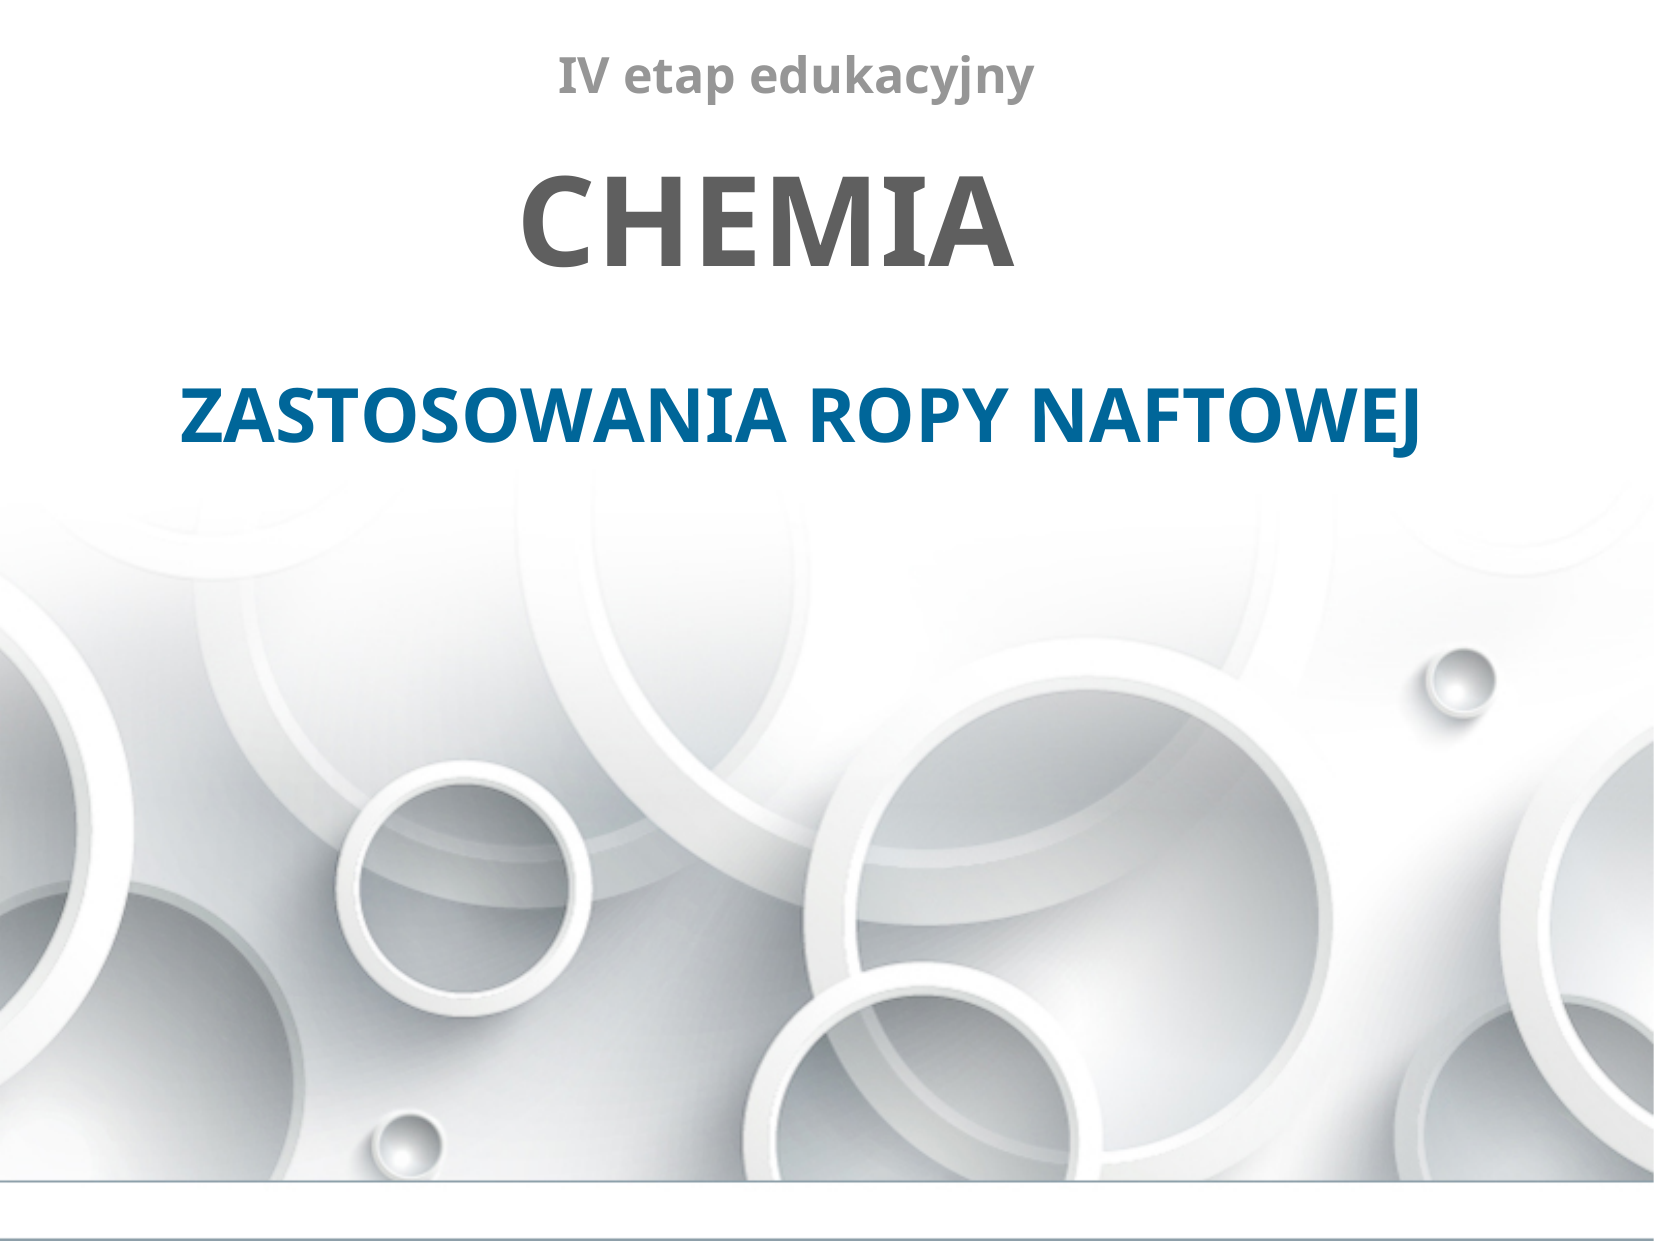

IV etap edukacyjny
CHEMIA
ZASTOSOWANIA ROPY NAFTOWEJ